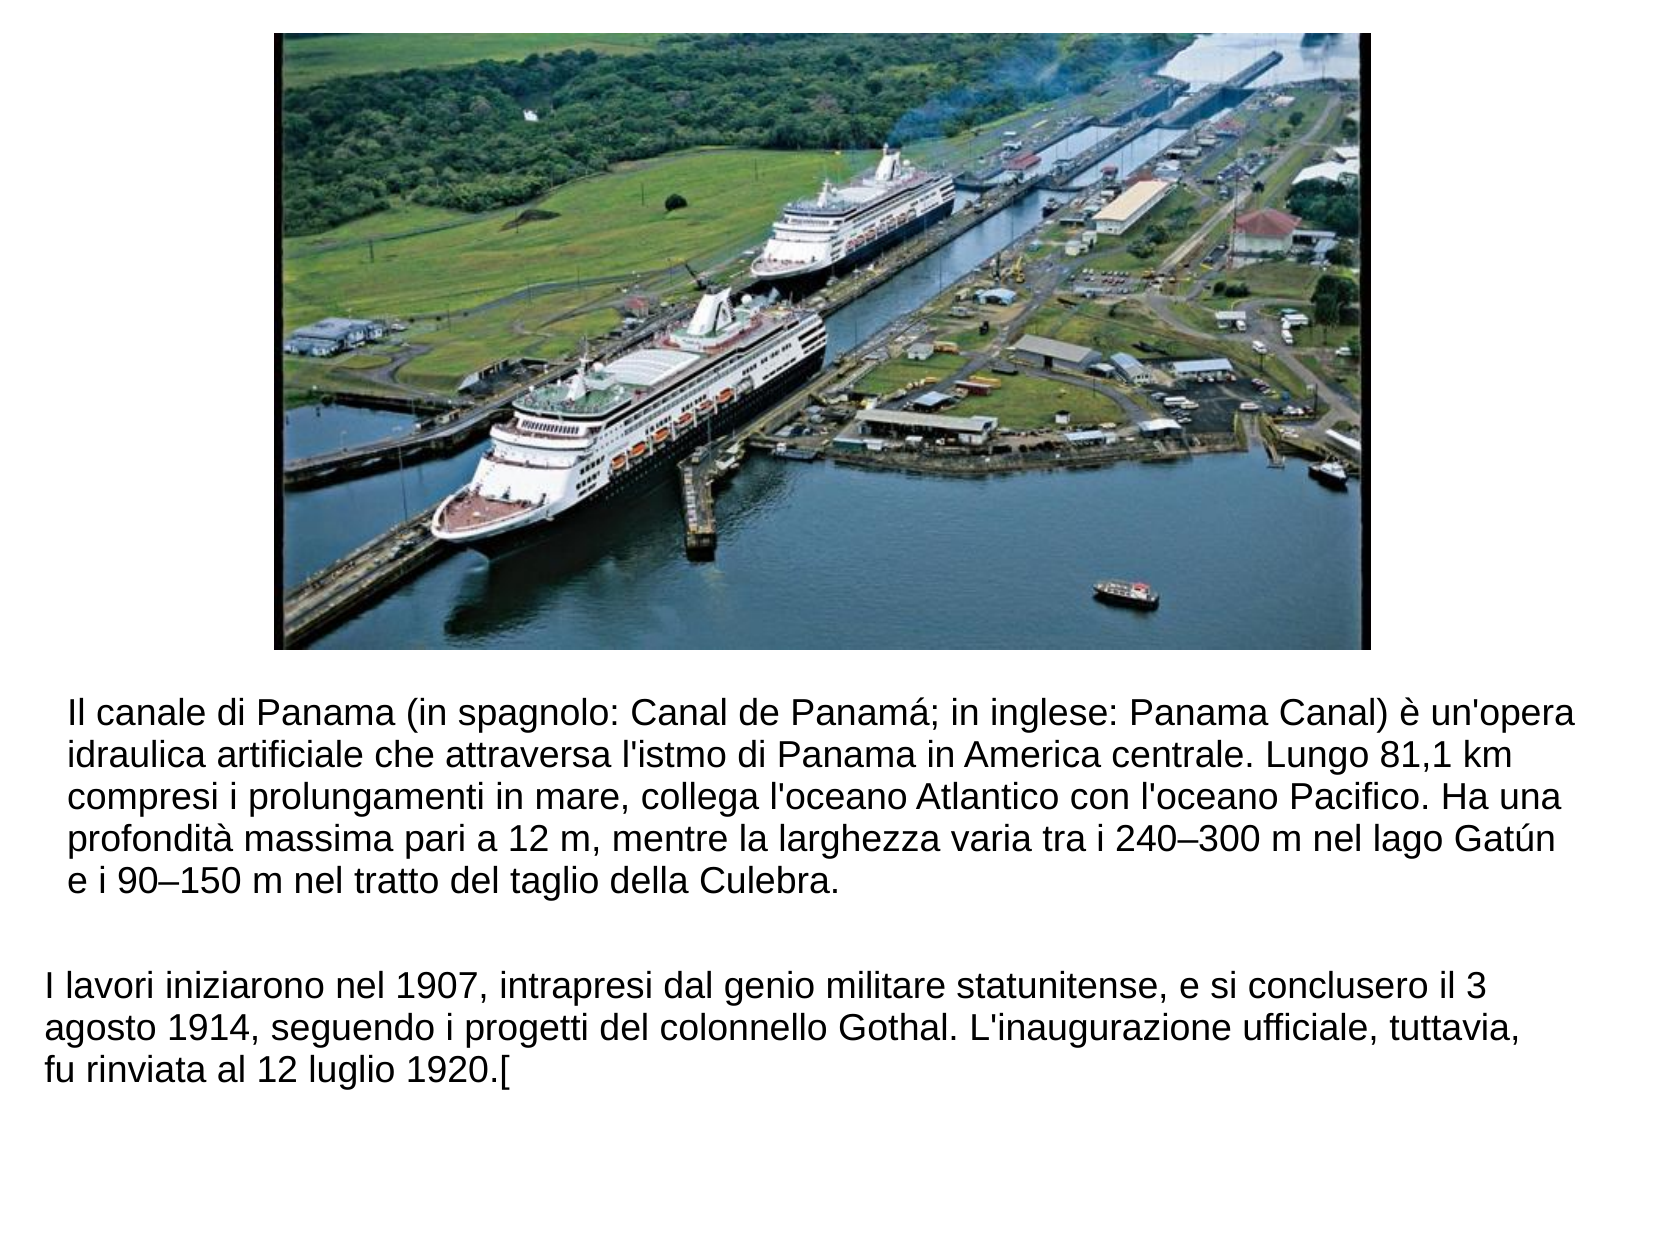

#
Il canale di Panama (in spagnolo: Canal de Panamá; in inglese: Panama Canal) è un'opera idraulica artificiale che attraversa l'istmo di Panama in America centrale. Lungo 81,1 km compresi i prolungamenti in mare, collega l'oceano Atlantico con l'oceano Pacifico. Ha una profondità massima pari a 12 m, mentre la larghezza varia tra i 240–300 m nel lago Gatún e i 90–150 m nel tratto del taglio della Culebra.
I lavori iniziarono nel 1907, intrapresi dal genio militare statunitense, e si conclusero il 3 agosto 1914, seguendo i progetti del colonnello Gothal. L'inaugurazione ufficiale, tuttavia, fu rinviata al 12 luglio 1920.[